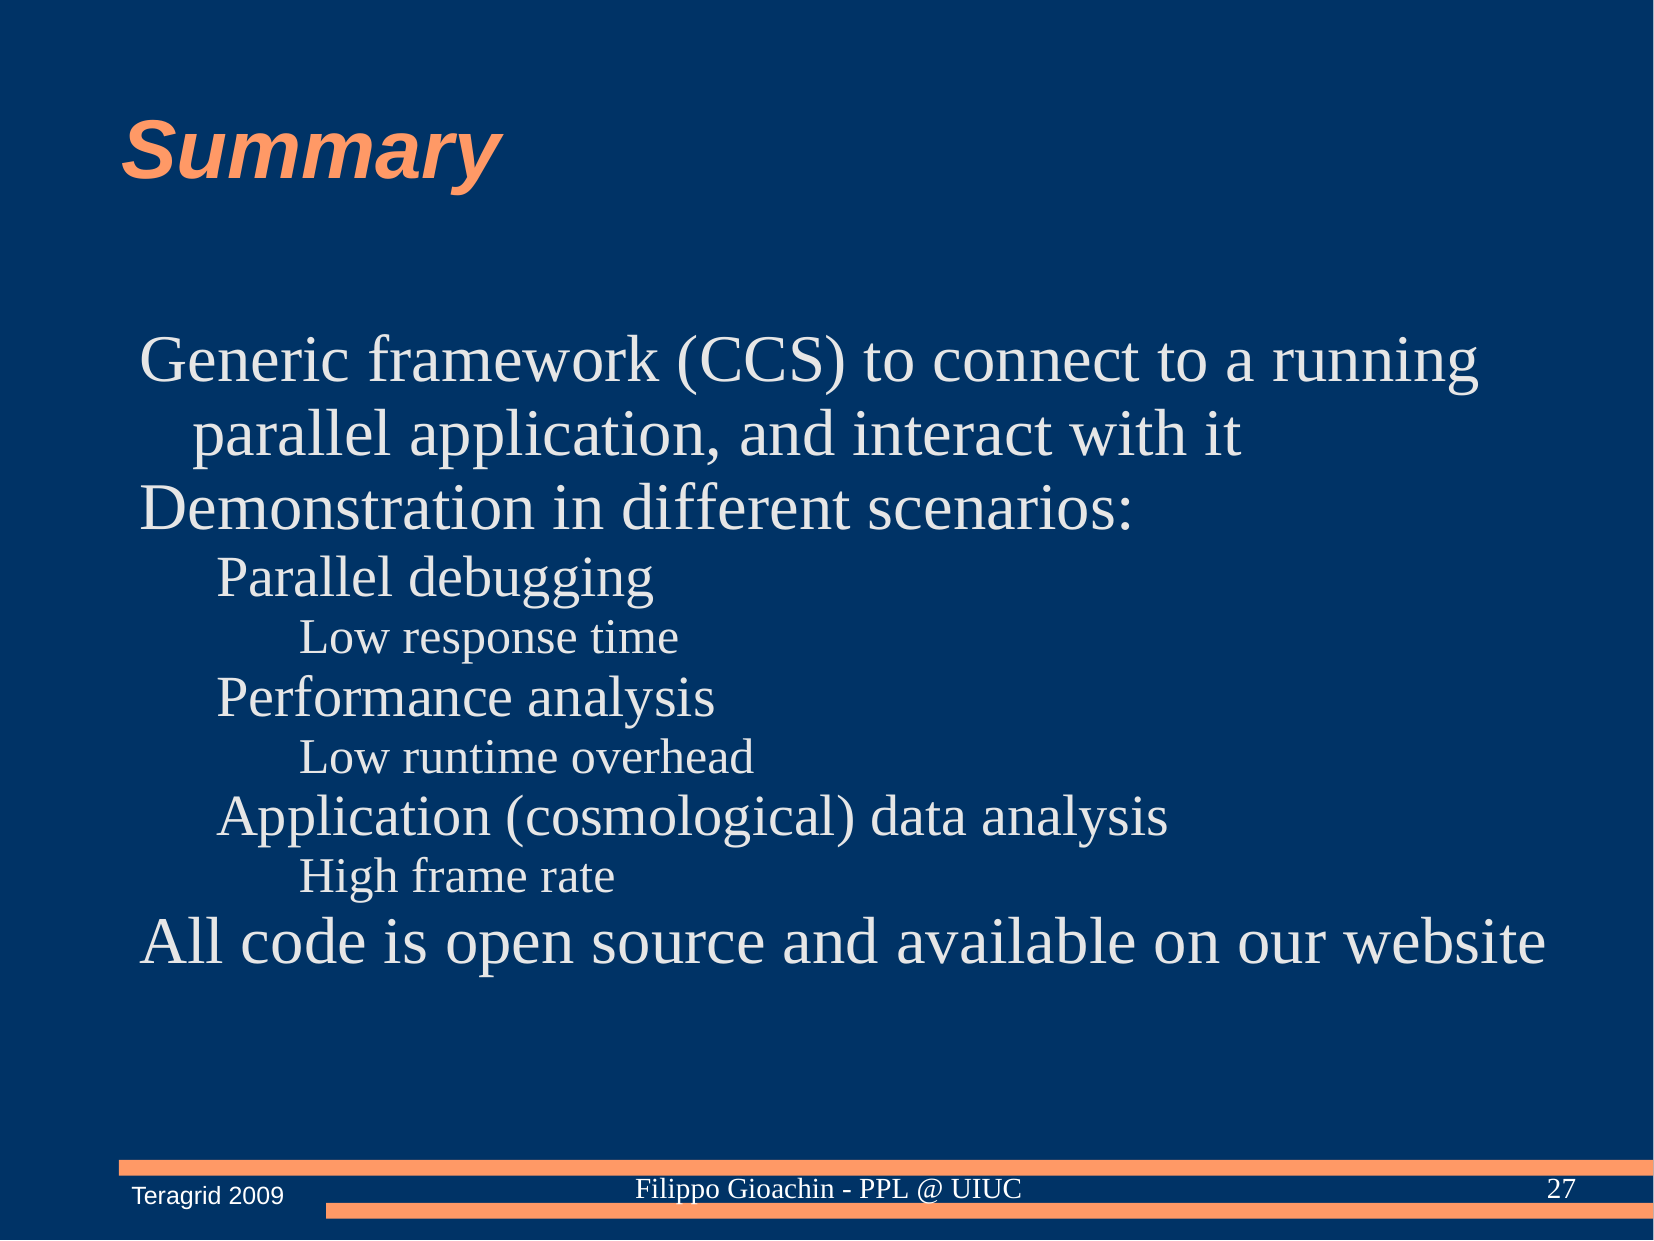

# Summary
Generic framework (CCS) to connect to a running parallel application, and interact with it
Demonstration in different scenarios:
Parallel debugging
Low response time
Performance analysis
Low runtime overhead
Application (cosmological) data analysis
High frame rate
All code is open source and available on our website
27
Filippo Gioachin - PPL @ UIUC